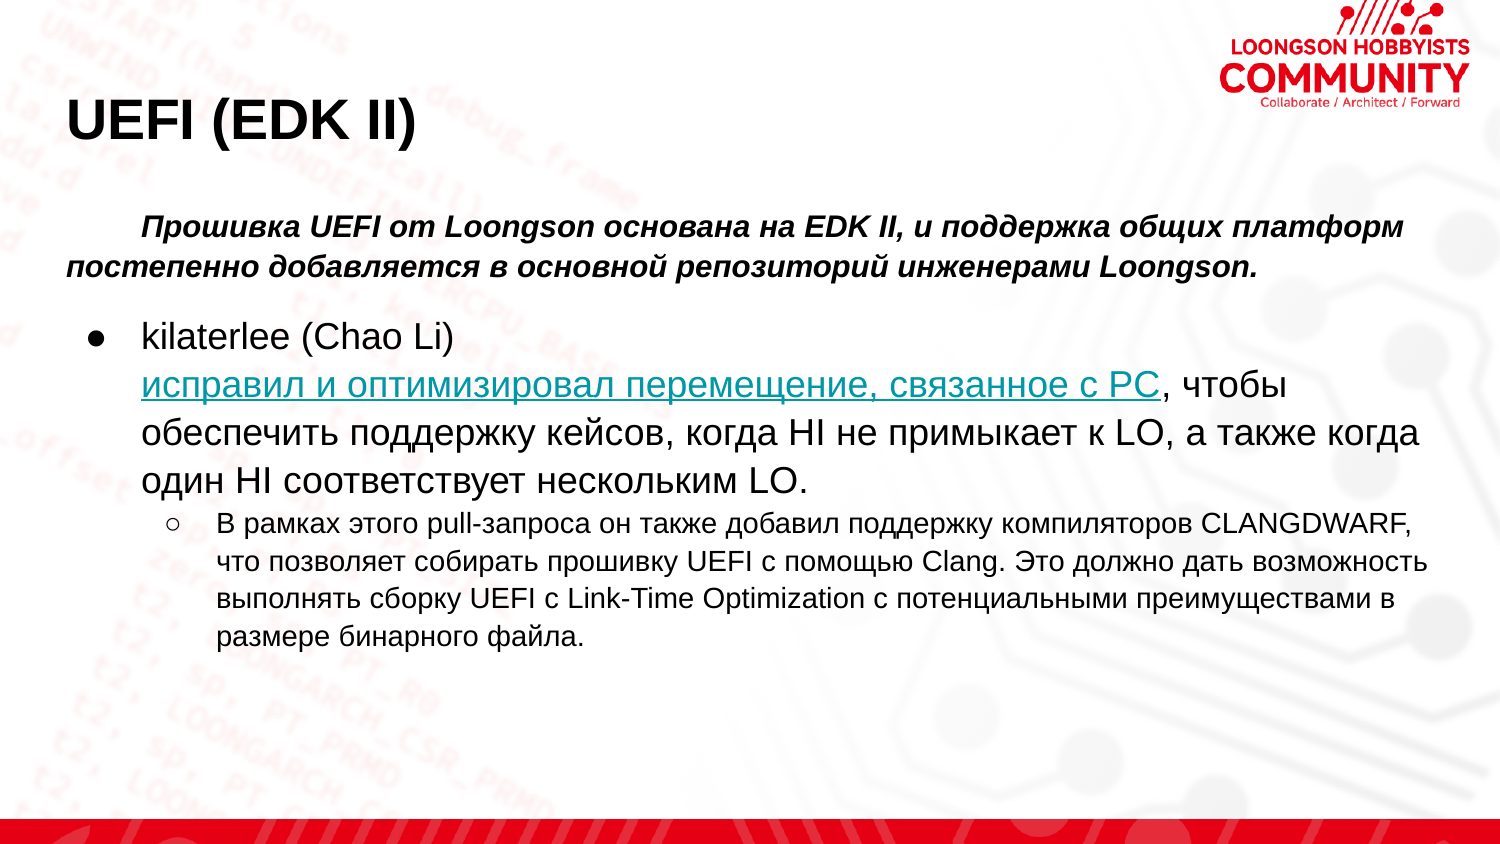

# UEFI (EDK II)
Прошивка UEFI от Loongson основана на EDK II, и поддержка общих платформ постепенно добавляется в основной репозиторий инженерами Loongson.
kilaterlee (Chao Li) исправил и оптимизировал перемещение, связанное с PC, чтобы обеспечить поддержку кейсов, когда HI не примыкает к LO, а также когда один HI соответствует нескольким LO.
В рамках этого pull-запроса он также добавил поддержку компиляторов CLANGDWARF, что позволяет собирать прошивку UEFI с помощью Clang. Это должно дать возможность выполнять сборку UEFI с Link-Time Optimization с потенциальными преимуществами в размере бинарного файла.